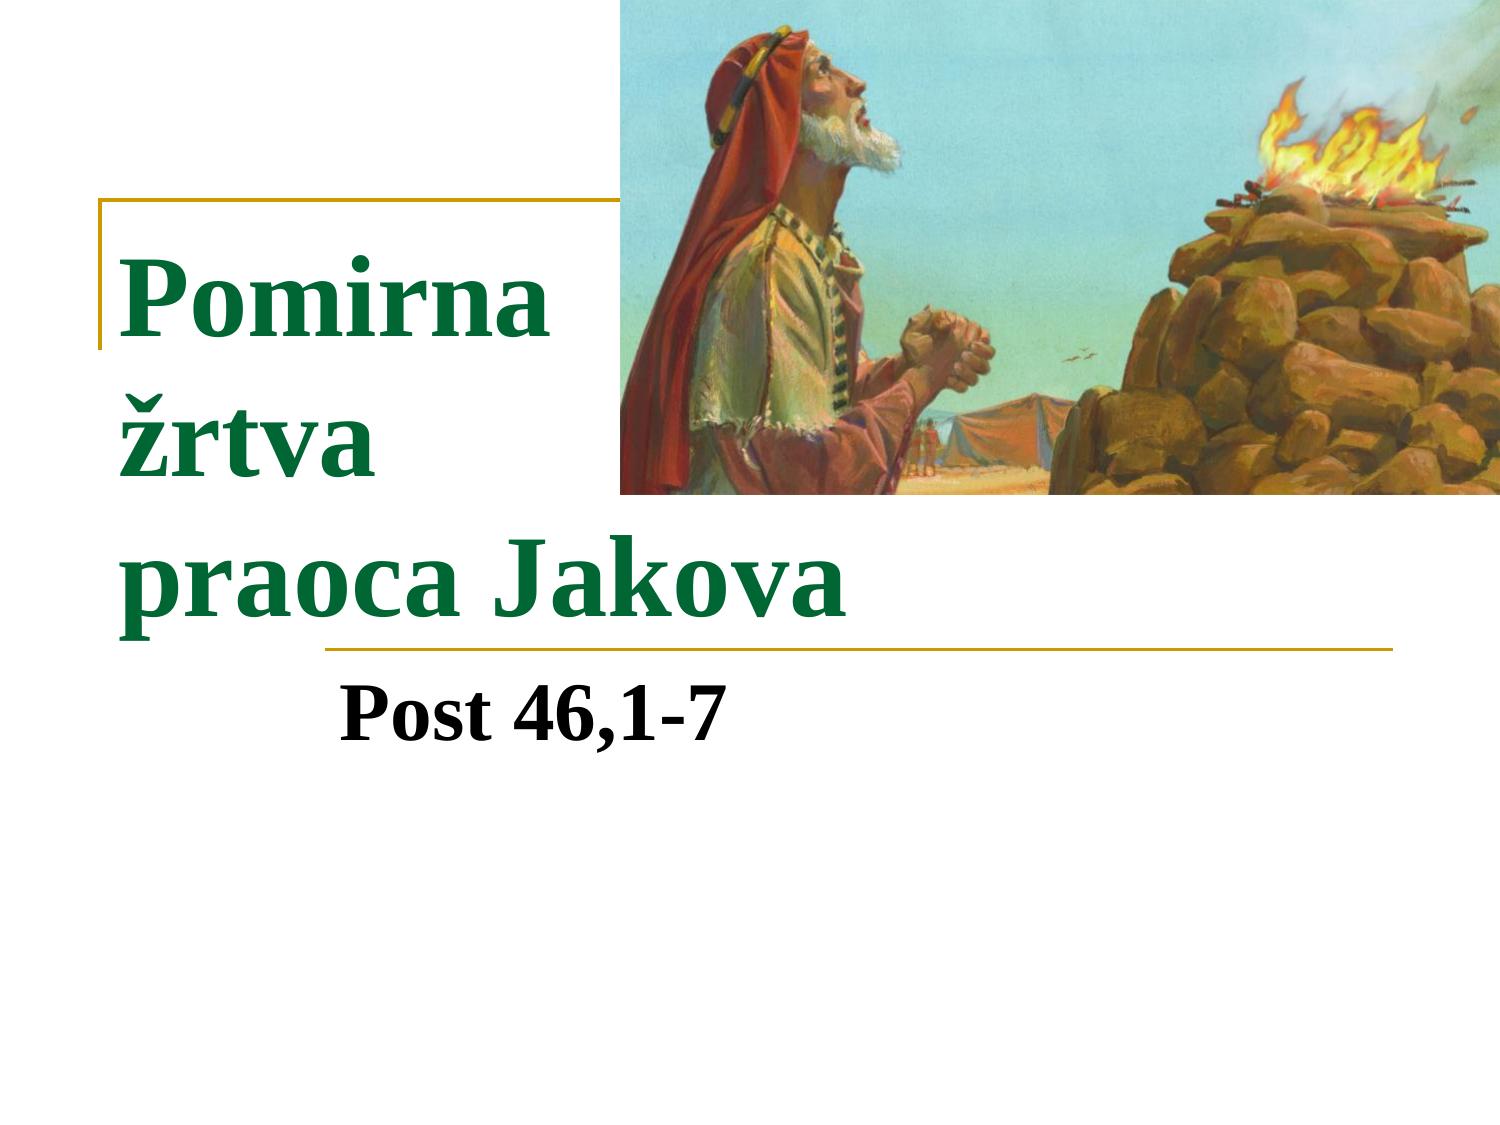

# Pomirna žrtva praoca Jakova
Post 46,1-7